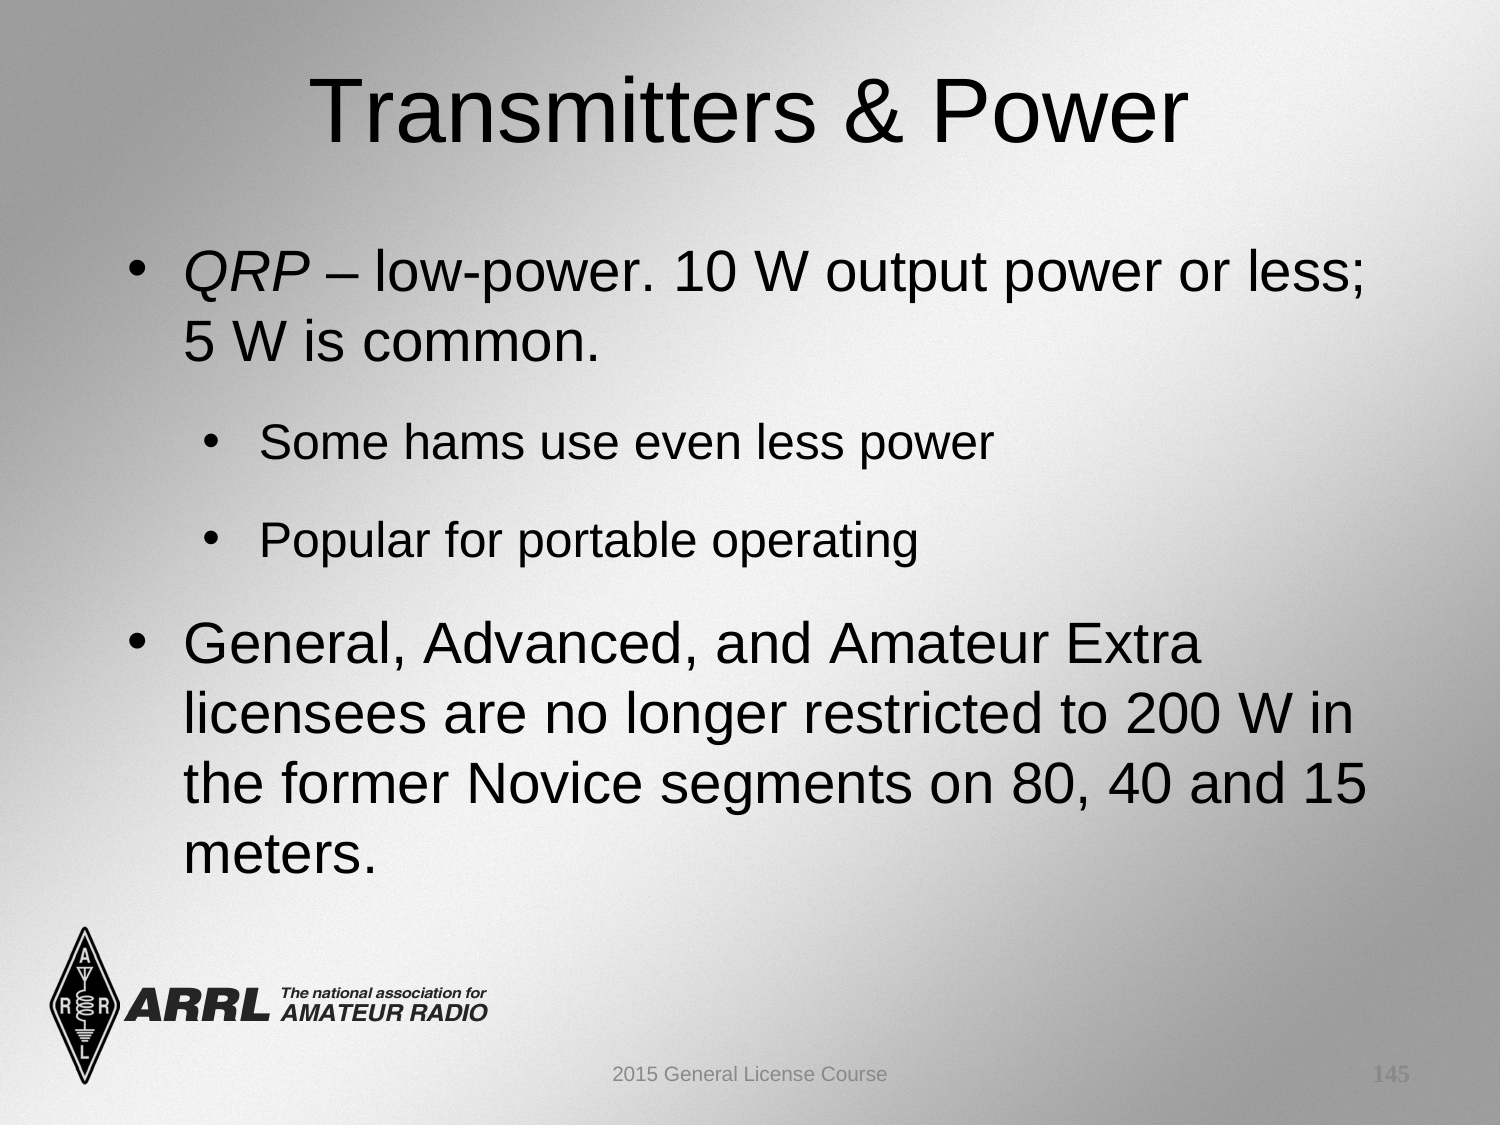

Transmitters & Power
QRP – low-power. 10 W output power or less; 5 W is common.
Some hams use even less power
Popular for portable operating
General, Advanced, and Amateur Extra licensees are no longer restricted to 200 W in the former Novice segments on 80, 40 and 15 meters.
2015 General License Course